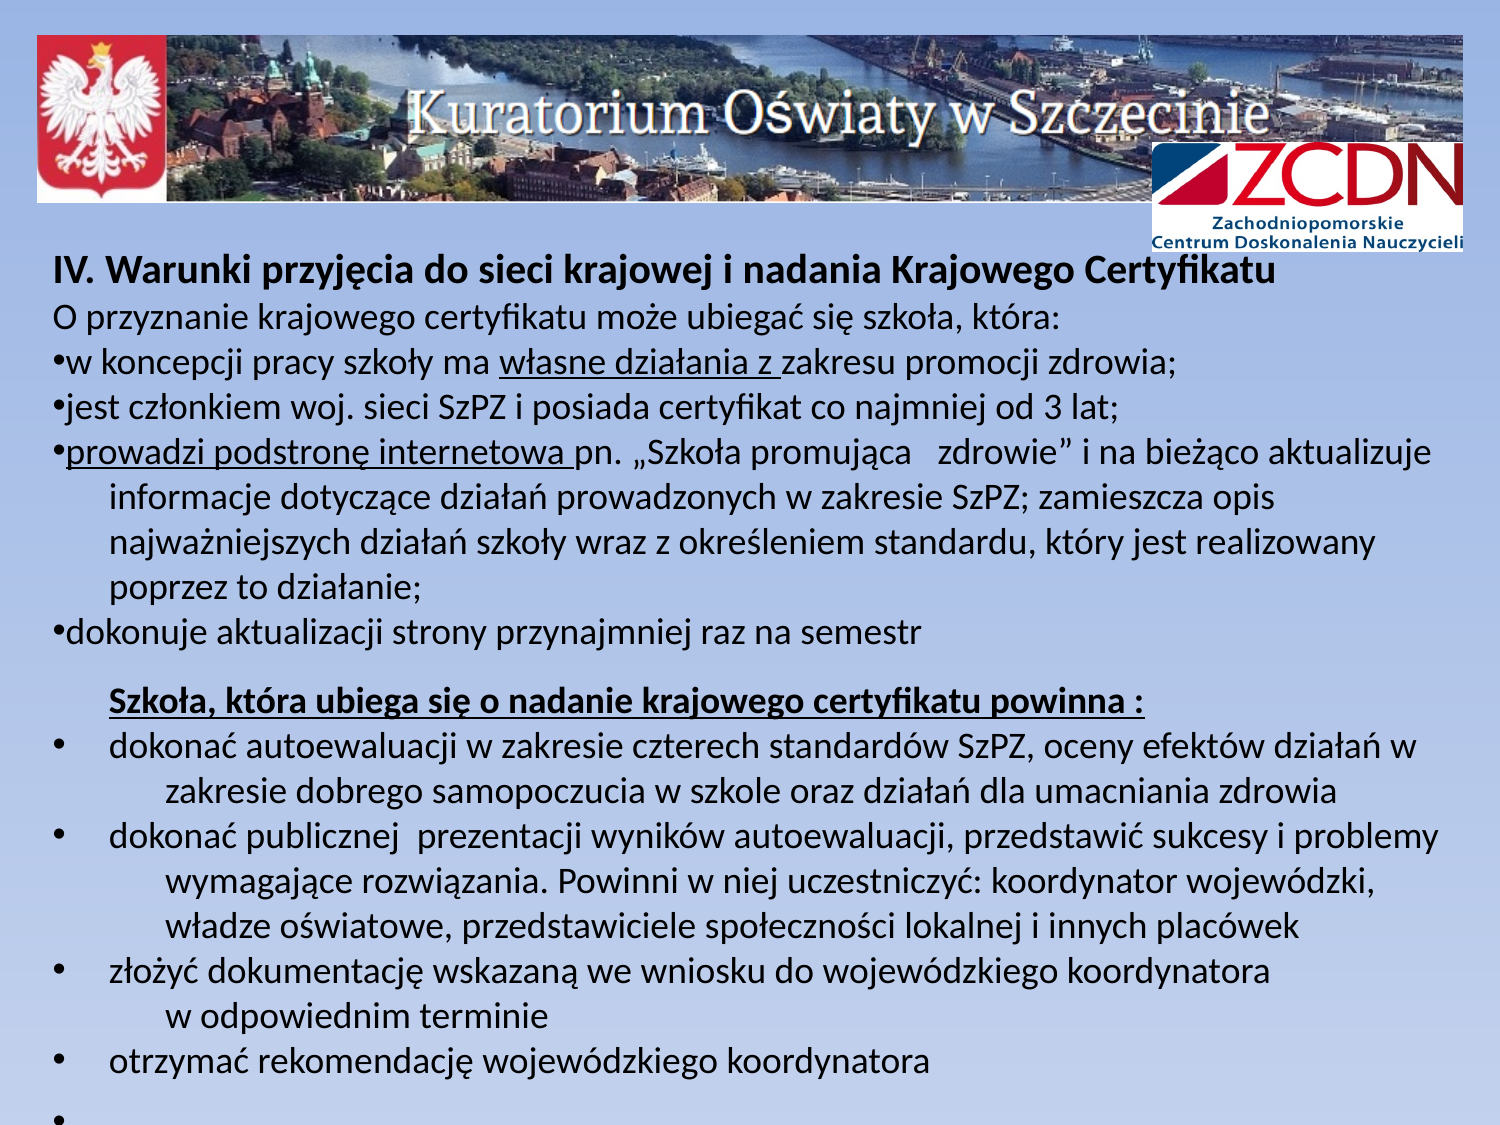

#
IV. Warunki przyjęcia do sieci krajowej i nadania Krajowego Certyfikatu
O przyznanie krajowego certyfikatu może ubiegać się szkoła, która:
w koncepcji pracy szkoły ma własne działania z zakresu promocji zdrowia;
jest członkiem woj. sieci SzPZ i posiada certyfikat co najmniej od 3 lat;
prowadzi podstronę internetowa pn. „Szkoła promująca zdrowie” i na bieżąco aktualizuje informacje dotyczące działań prowadzonych w zakresie SzPZ; zamieszcza opis najważniejszych działań szkoły wraz z określeniem standardu, który jest realizowany poprzez to działanie;
dokonuje aktualizacji strony przynajmniej raz na semestr
Szkoła, która ubiega się o nadanie krajowego certyfikatu powinna :
dokonać autoewaluacji w zakresie czterech standardów SzPZ, oceny efektów działań w zakresie dobrego samopoczucia w szkole oraz działań dla umacniania zdrowia
dokonać publicznej prezentacji wyników autoewaluacji, przedstawić sukcesy i problemy wymagające rozwiązania. Powinni w niej uczestniczyć: koordynator wojewódzki, władze oświatowe, przedstawiciele społeczności lokalnej i innych placówek
złożyć dokumentację wskazaną we wniosku do wojewódzkiego koordynatora
w odpowiednim terminie
otrzymać rekomendację wojewódzkiego koordynatora